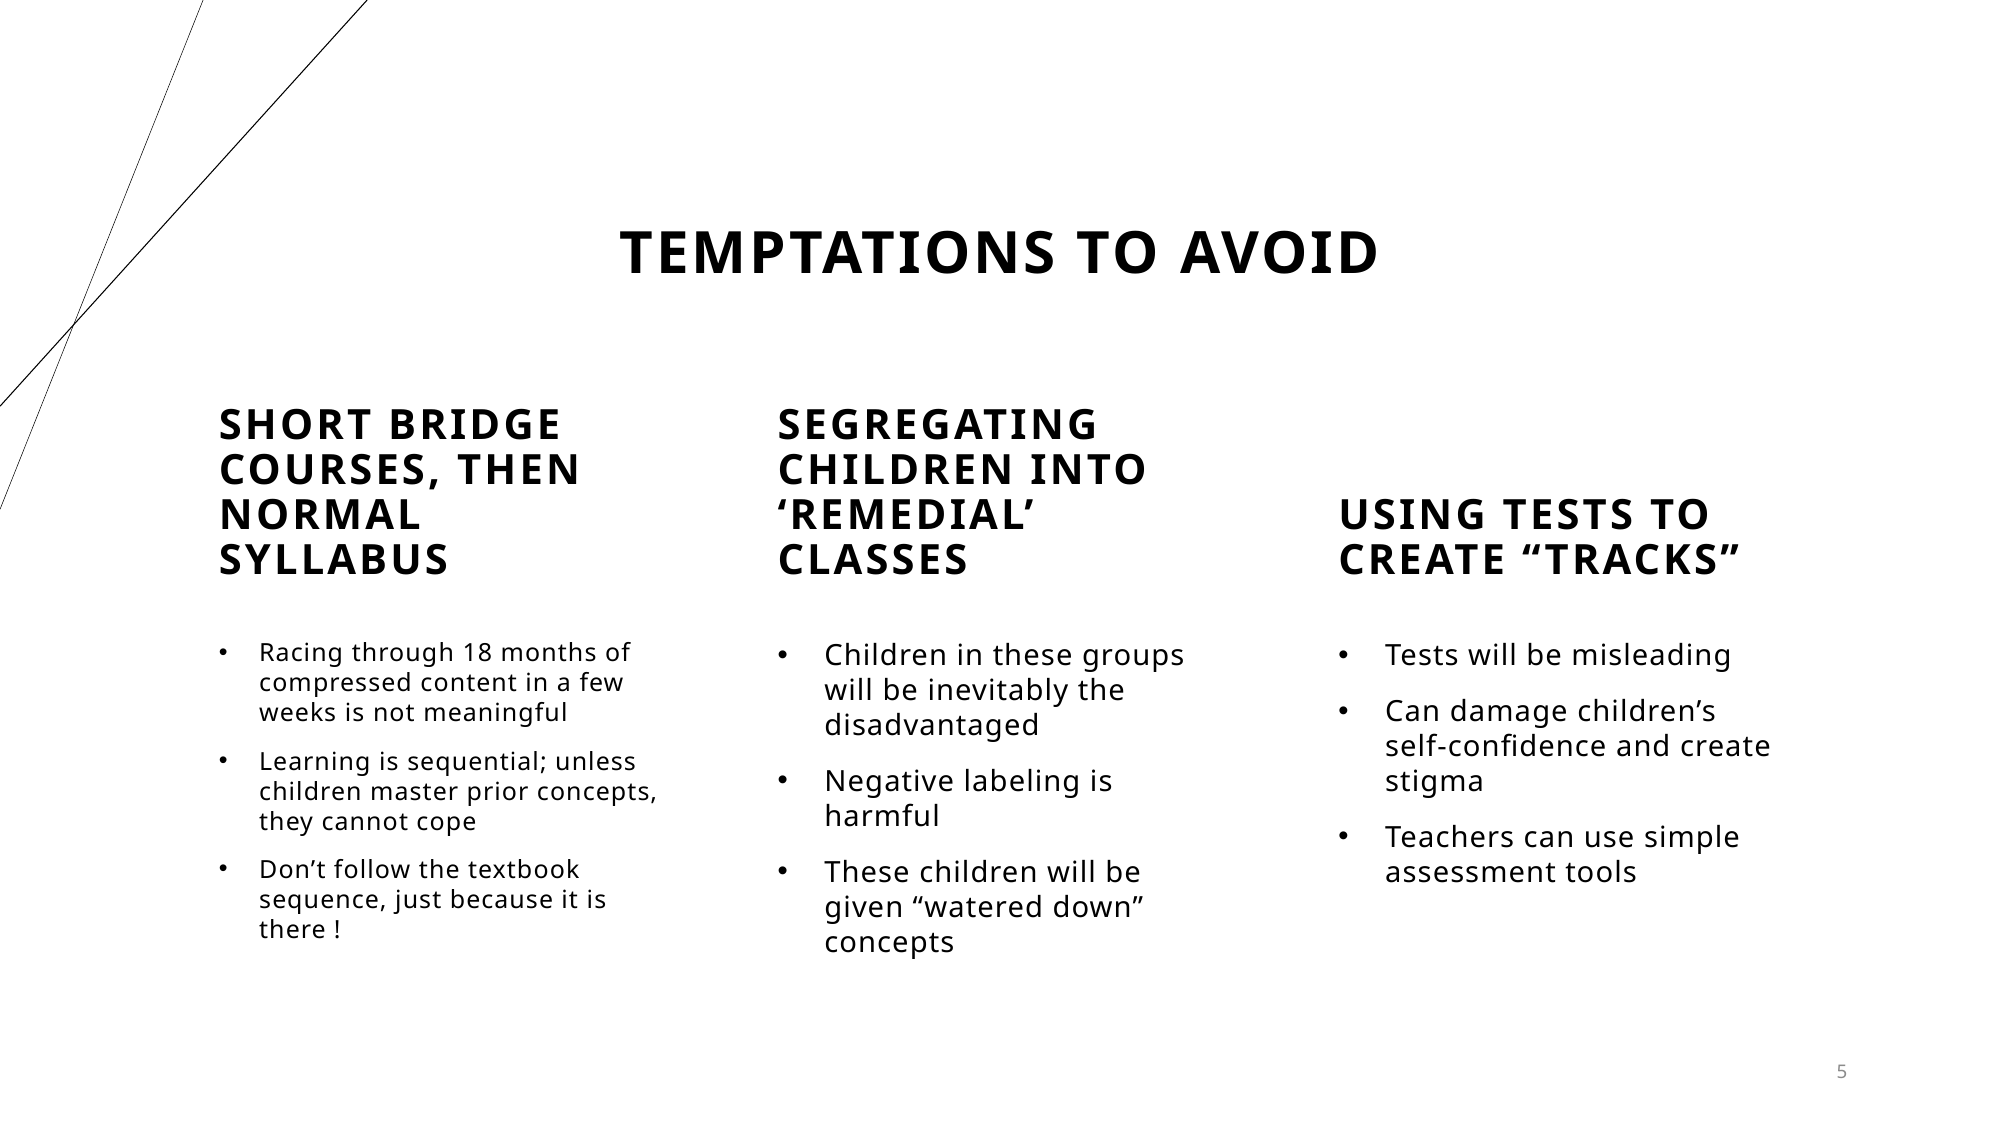

# Temptations TO AVOID
SHORT BRIDGE COURSES, THEN NORMAL SYLLABUS
SEGREGATING CHILDREN INTO ‘REMEDIAL’ CLASSES
USING TESTS TO CREATE “TRACKS”
Racing through 18 months of compressed content in a few weeks is not meaningful
Learning is sequential; unless children master prior concepts, they cannot cope
Don’t follow the textbook sequence, just because it is there !
Children in these groups will be inevitably the disadvantaged
Negative labeling is harmful
These children will be given “watered down” concepts
Tests will be misleading
Can damage children’s self-confidence and create stigma
Teachers can use simple assessment tools